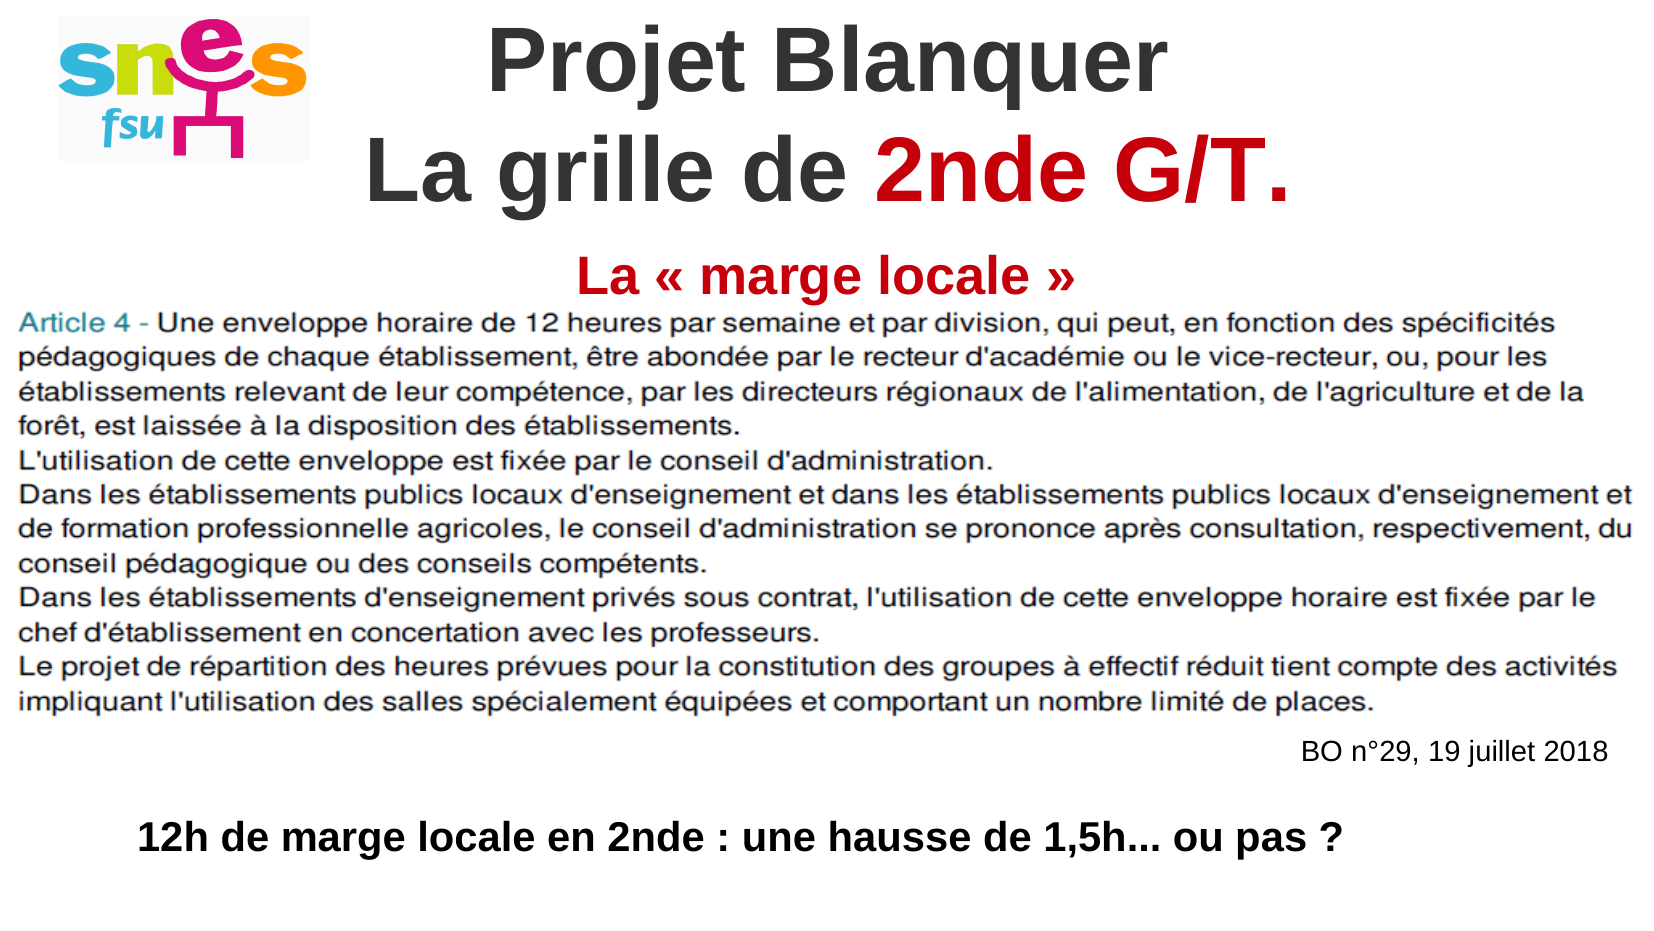

# Projet Blanquer La grille de 2nde G/T.
La « marge locale »
BO n°29, 19 juillet 2018
12h de marge locale en 2nde : une hausse de 1,5h... ou pas ?